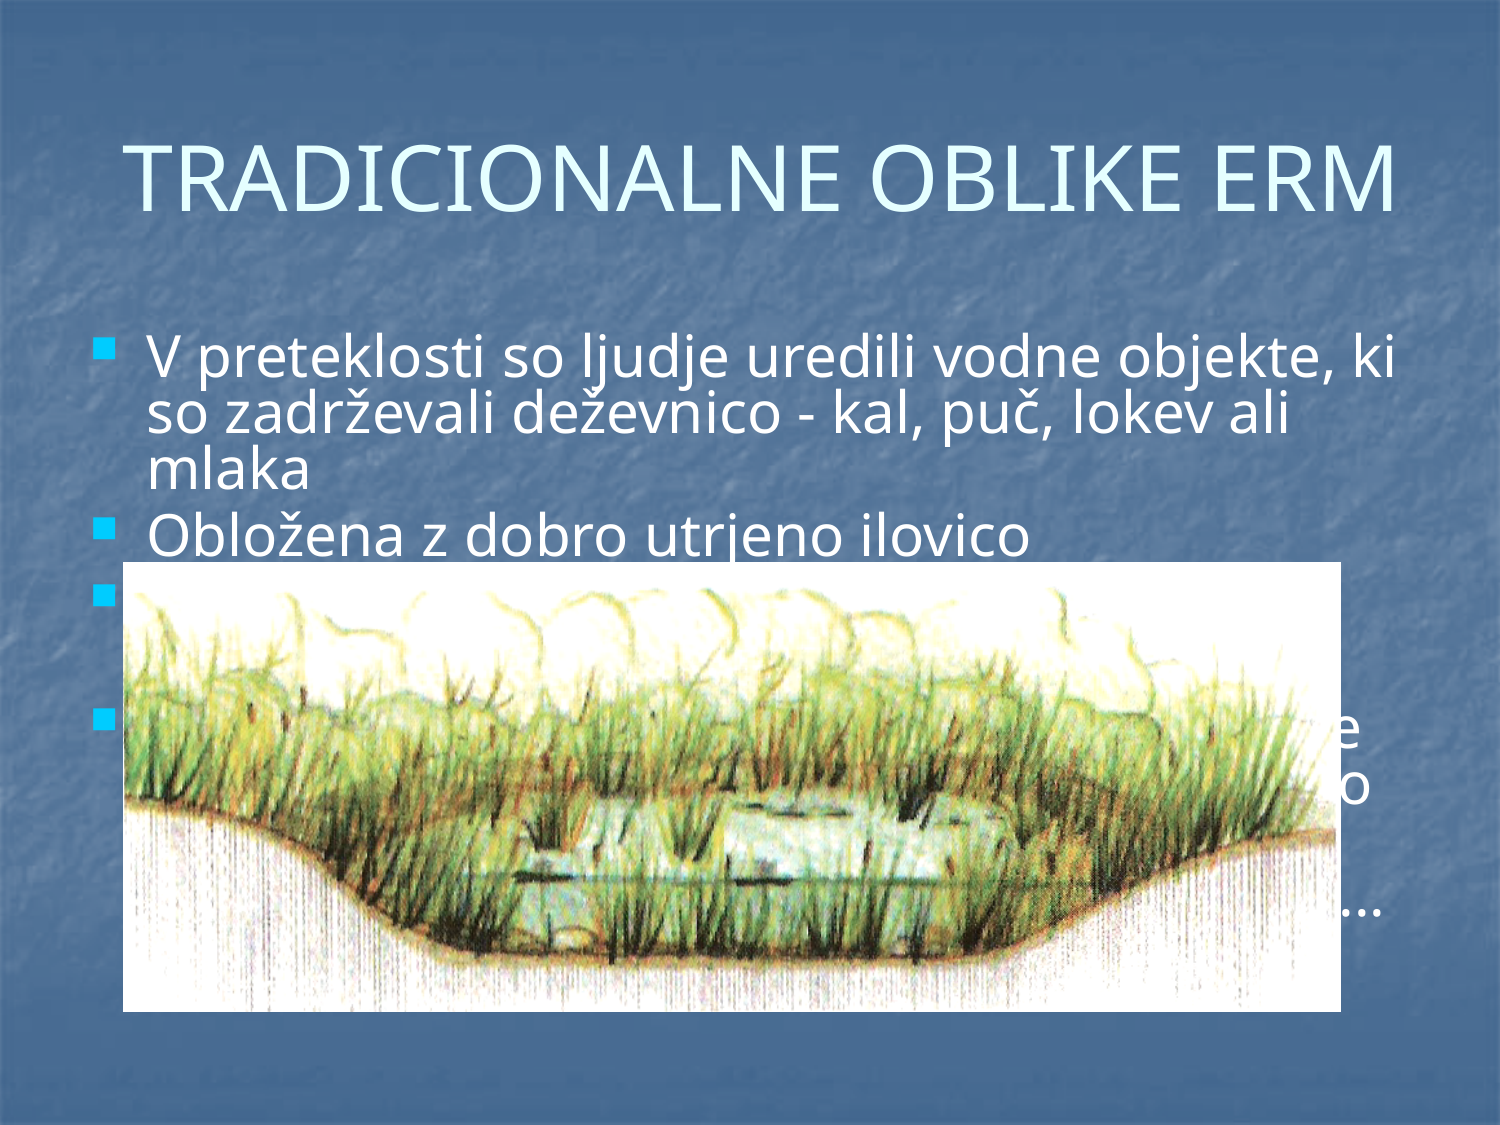

# TRADICIONALNE OBLIKE ERM
V preteklosti so ljudje uredili vodne objekte, ki so zadrževali deževnico - kal, puč, lokev ali mlaka
Obložena z dobro utrjeno ilovico
Kali so upravljale čistilno funkcijo - prisotne rastline in glinena podlaga
Kali in mlake zadržujejo meteorne in izcedne vode, omogočajo usedanje sedimenta, čistijo vodo in pomenijo zalogo vode, so bivališča redkih in ogroženih živali, mrestišča dvoživk...